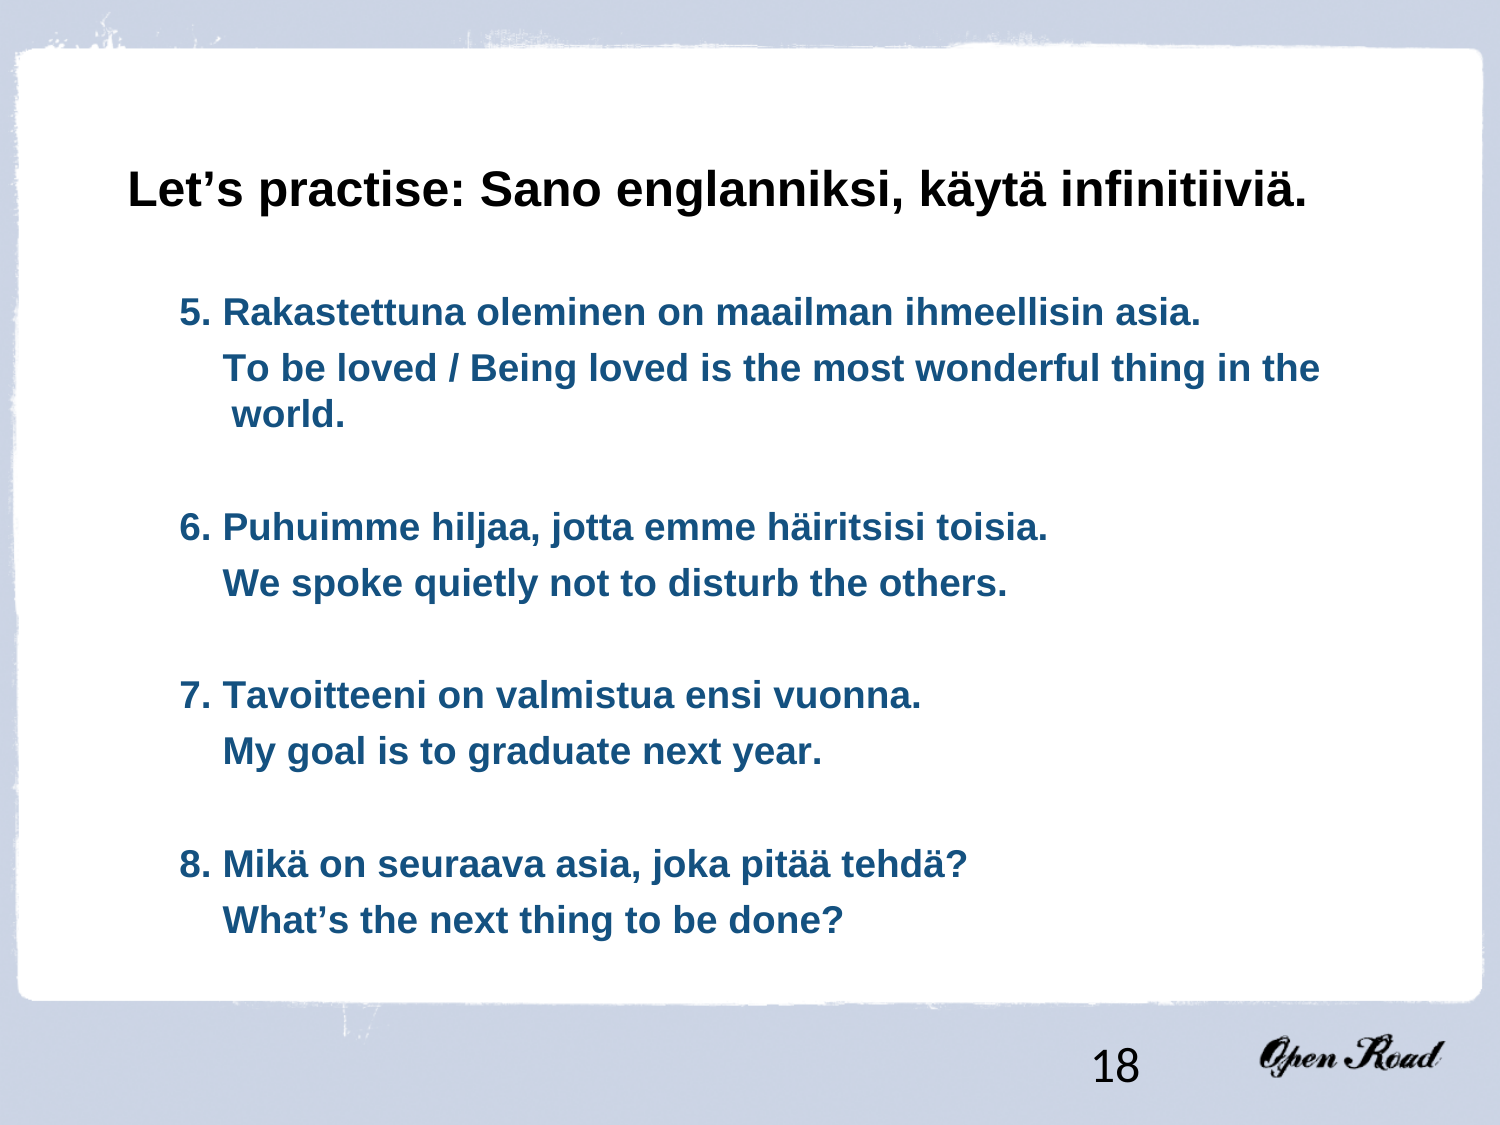

# Let’s practise: Sano englanniksi, käytä infinitiiviä.
5. Rakastettuna oleminen on maailman ihmeellisin asia.
 To be loved / Being loved is the most wonderful thing in the world.
6. Puhuimme hiljaa, jotta emme häiritsisi toisia.
 We spoke quietly not to disturb the others.
7. Tavoitteeni on valmistua ensi vuonna.
 My goal is to graduate next year.
8. Mikä on seuraava asia, joka pitää tehdä?
 What’s the next thing to be done?
17